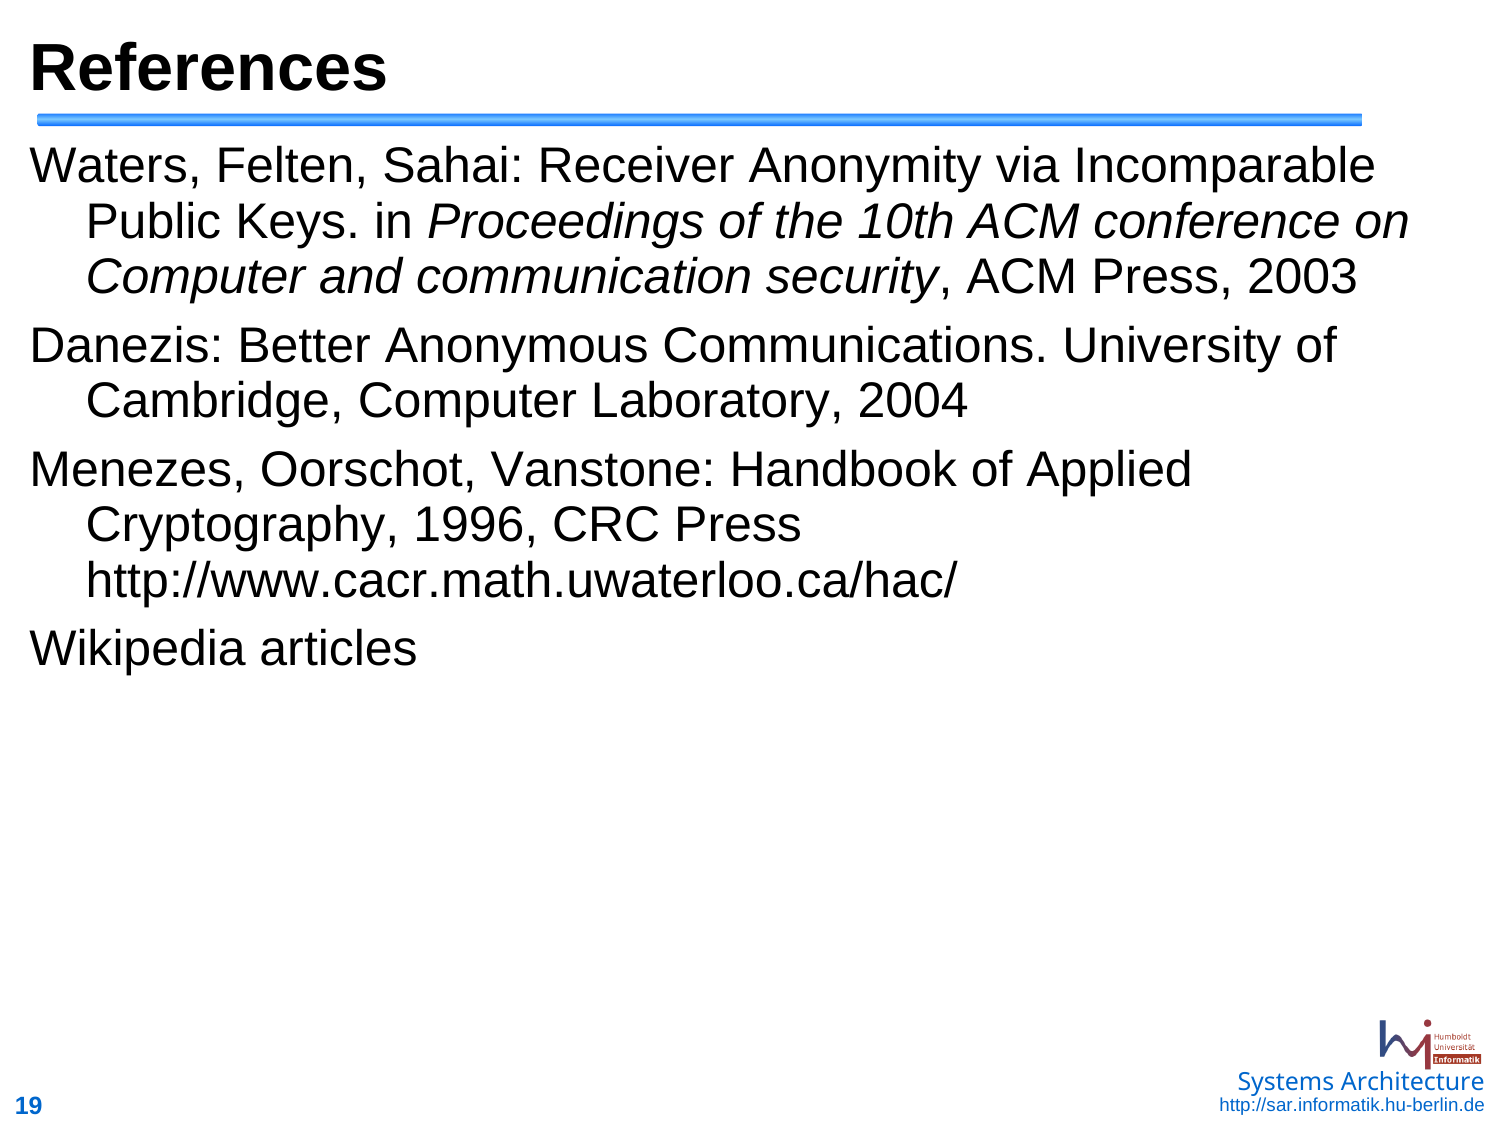

# References
Waters, Felten, Sahai: Receiver Anonymity via Incomparable
Public Keys. in Proceedings of the 10th ACM conference on Computer and communication security, ACM Press, 2003
Danezis: Better Anonymous Communications. University of Cambridge, Computer Laboratory, 2004
Menezes, Oorschot, Vanstone: Handbook of Applied Cryptography, 1996, CRC Press http://www.cacr.math.uwaterloo.ca/hac/
Wikipedia articles